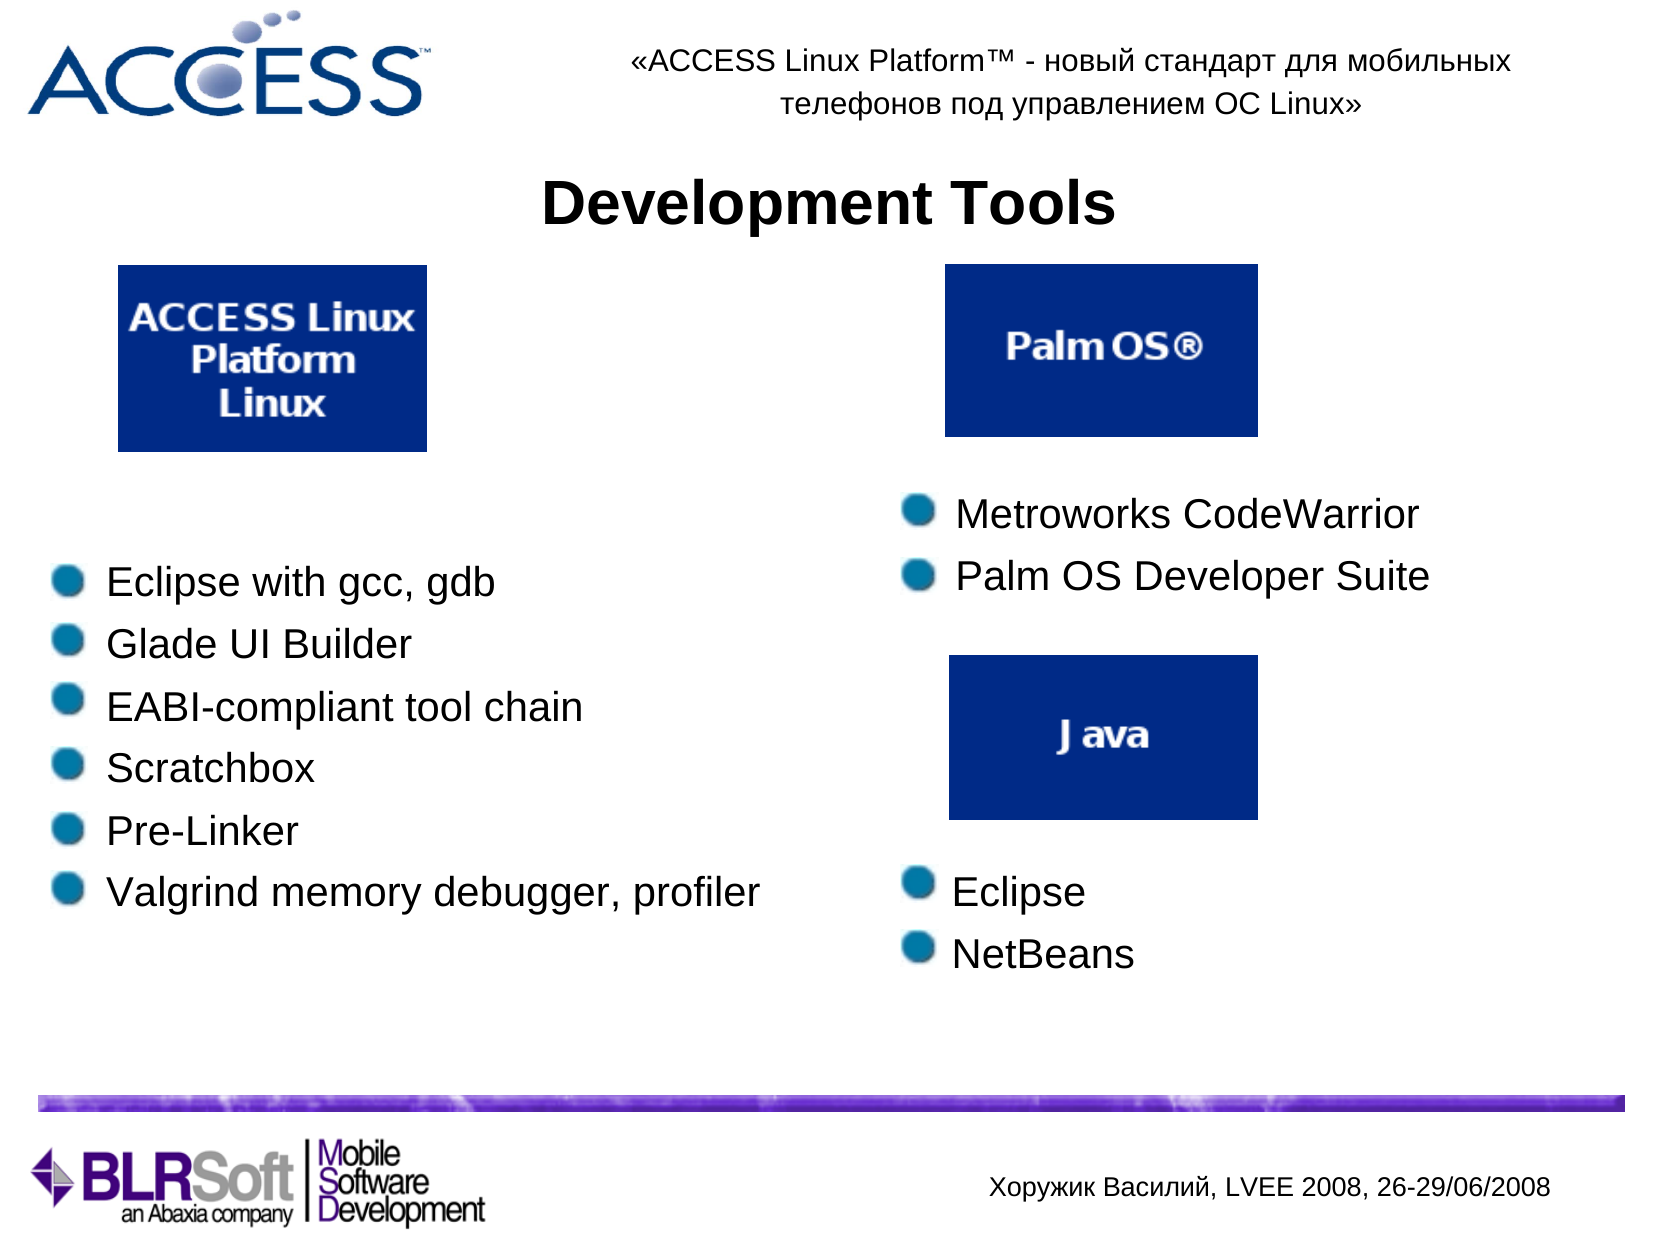

# «ACCESS Linux Platform™ - новый стандарт для мобильных телефонов под управлением ОС Linux»
Development Tools
Metroworks CodeWarrior
Palm OS Developer Suite
Eclipse with gcc, gdb
Glade UI Builder
EABI-compliant tool chain
Scratchbox
Pre-Linker
Valgrind memory debugger, profiler
Eclipse
NetBeans
Хоружик Василий, LVEE 2008, 26-29/06/2008